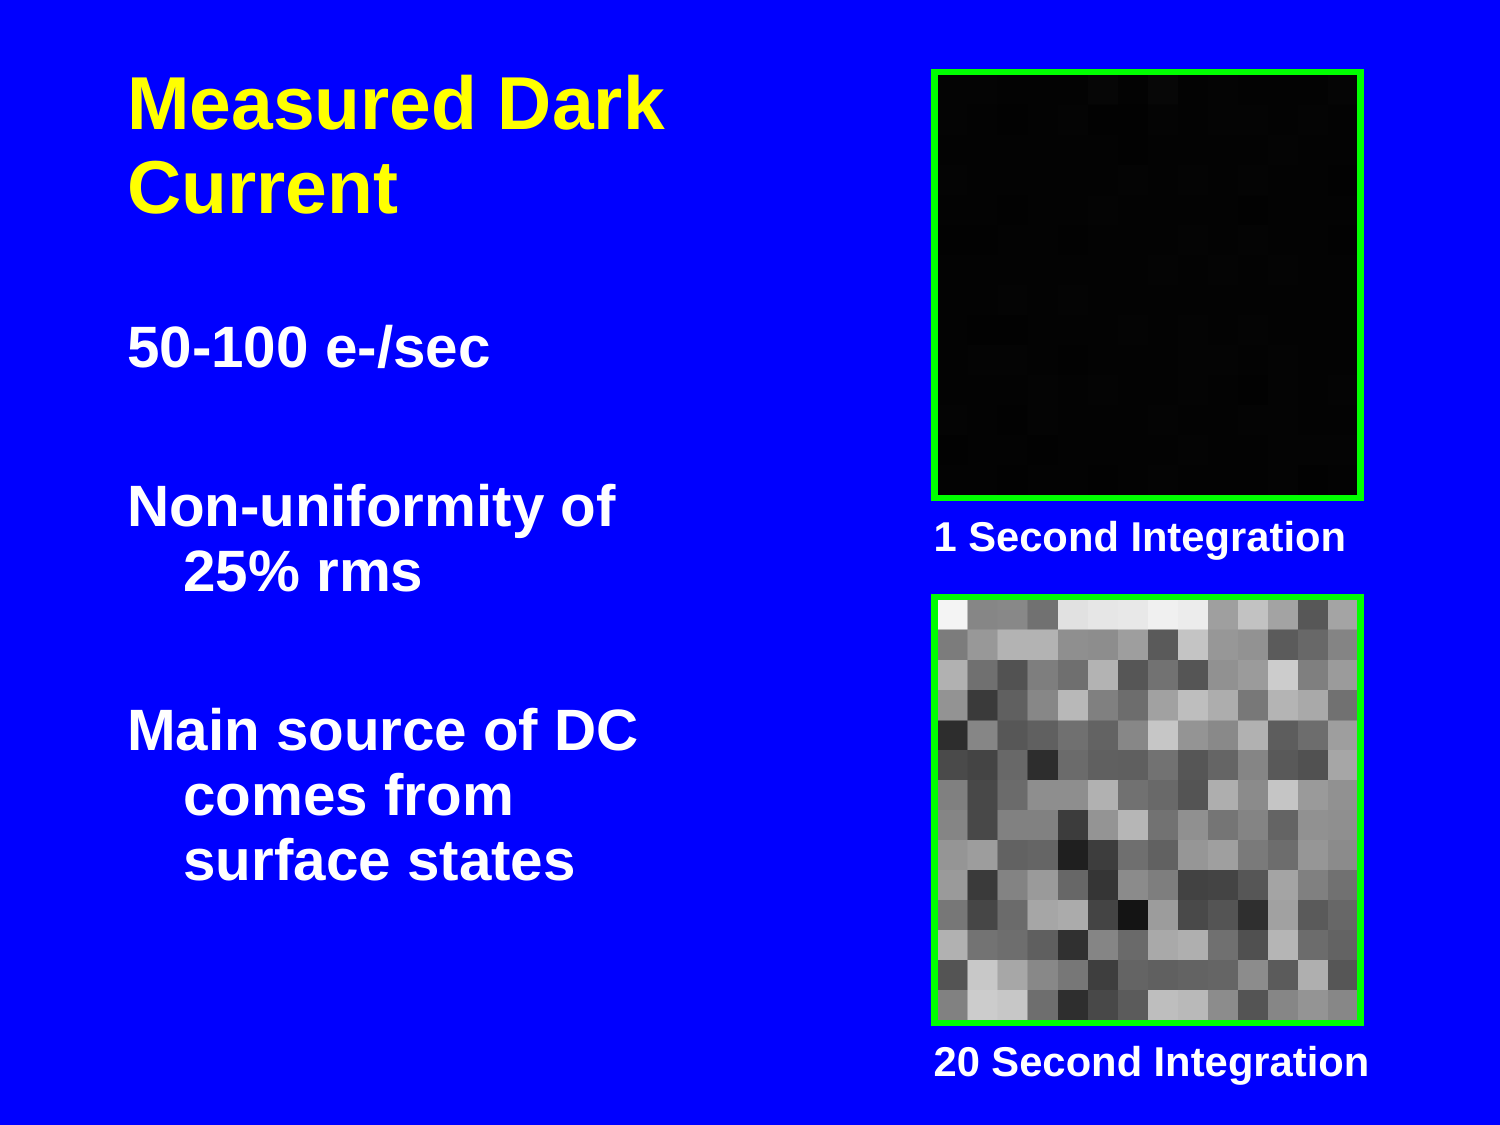

# Measured Dark Current
50-100 e-/sec
Non-uniformity of 25% rms
Main source of DC comes from surface states
1 Second Integration
20 Second Integration